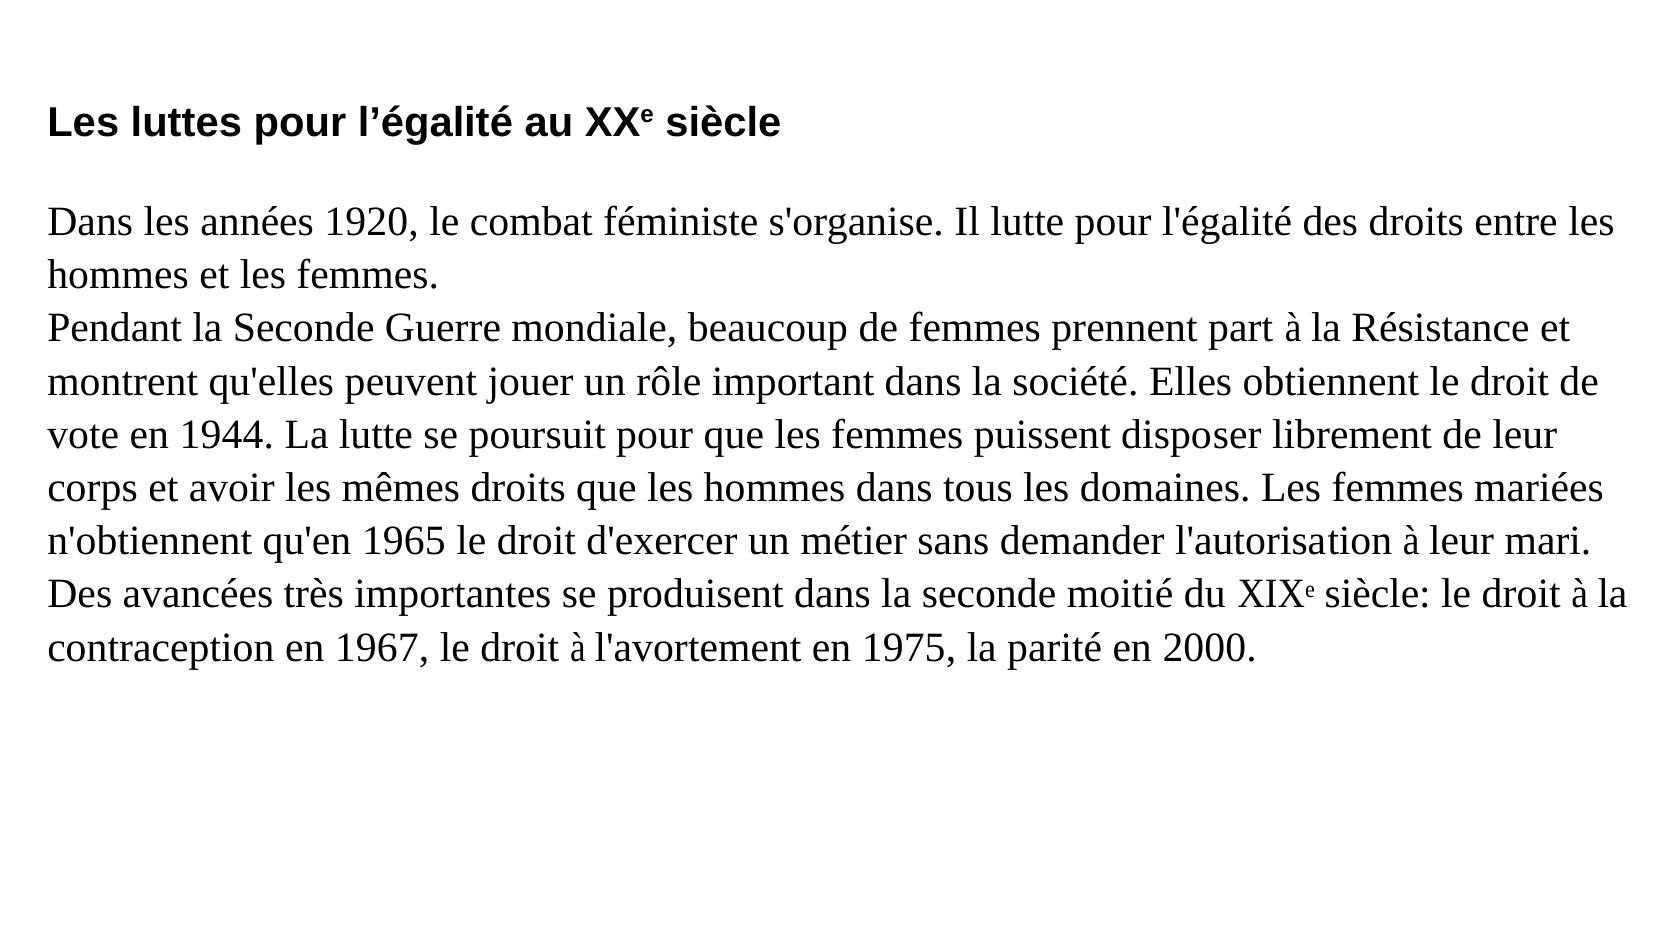

# Les luttes pour l’égalité au XXe siècle
Dans les années 1920, le combat féministe s'organise. Il lutte pour l'égalité des droits entre les hommes et les femmes.
Pendant la Seconde Guerre mondiale, beaucoup de femmes prennent part à la Résistance et montrent qu'elles peuvent jouer un rôle important dans la société. Elles obtiennent le droit de vote en 1944. La lutte se poursuit pour que les femmes puissent dispo­ser librement de leur corps et avoir les mêmes droits que les hommes dans tous les domaines. Les femmes mariées n'obtiennent qu'en 1965 le droit d'exercer un métier sans demander l'autorisa­tion à leur mari. Des avancées très importantes se produisent dans la seconde moitié du XIXe siècle: le droit à la contraception en 1967, le droit à l'avortement en 1975, la parité en 2000.